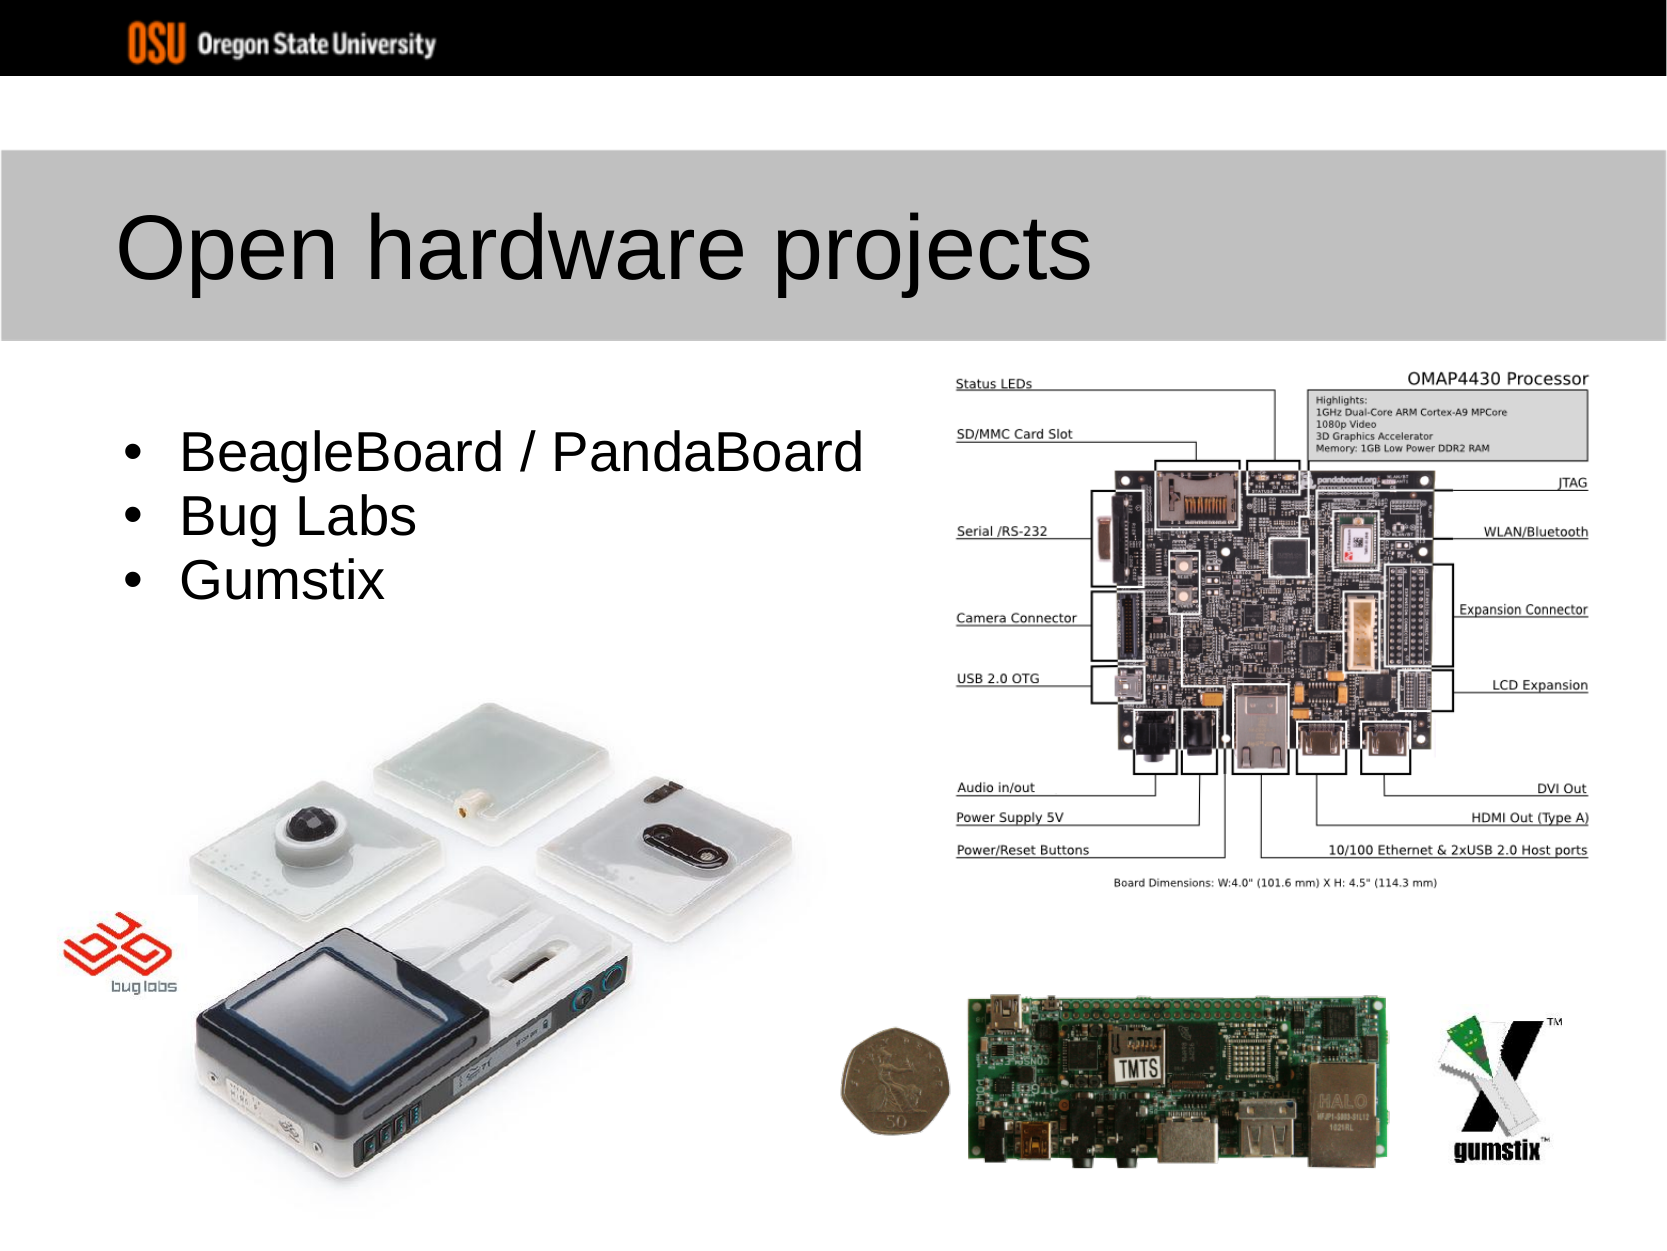

# Open hardware projects
BeagleBoard / PandaBoard
Bug Labs
Gumstix